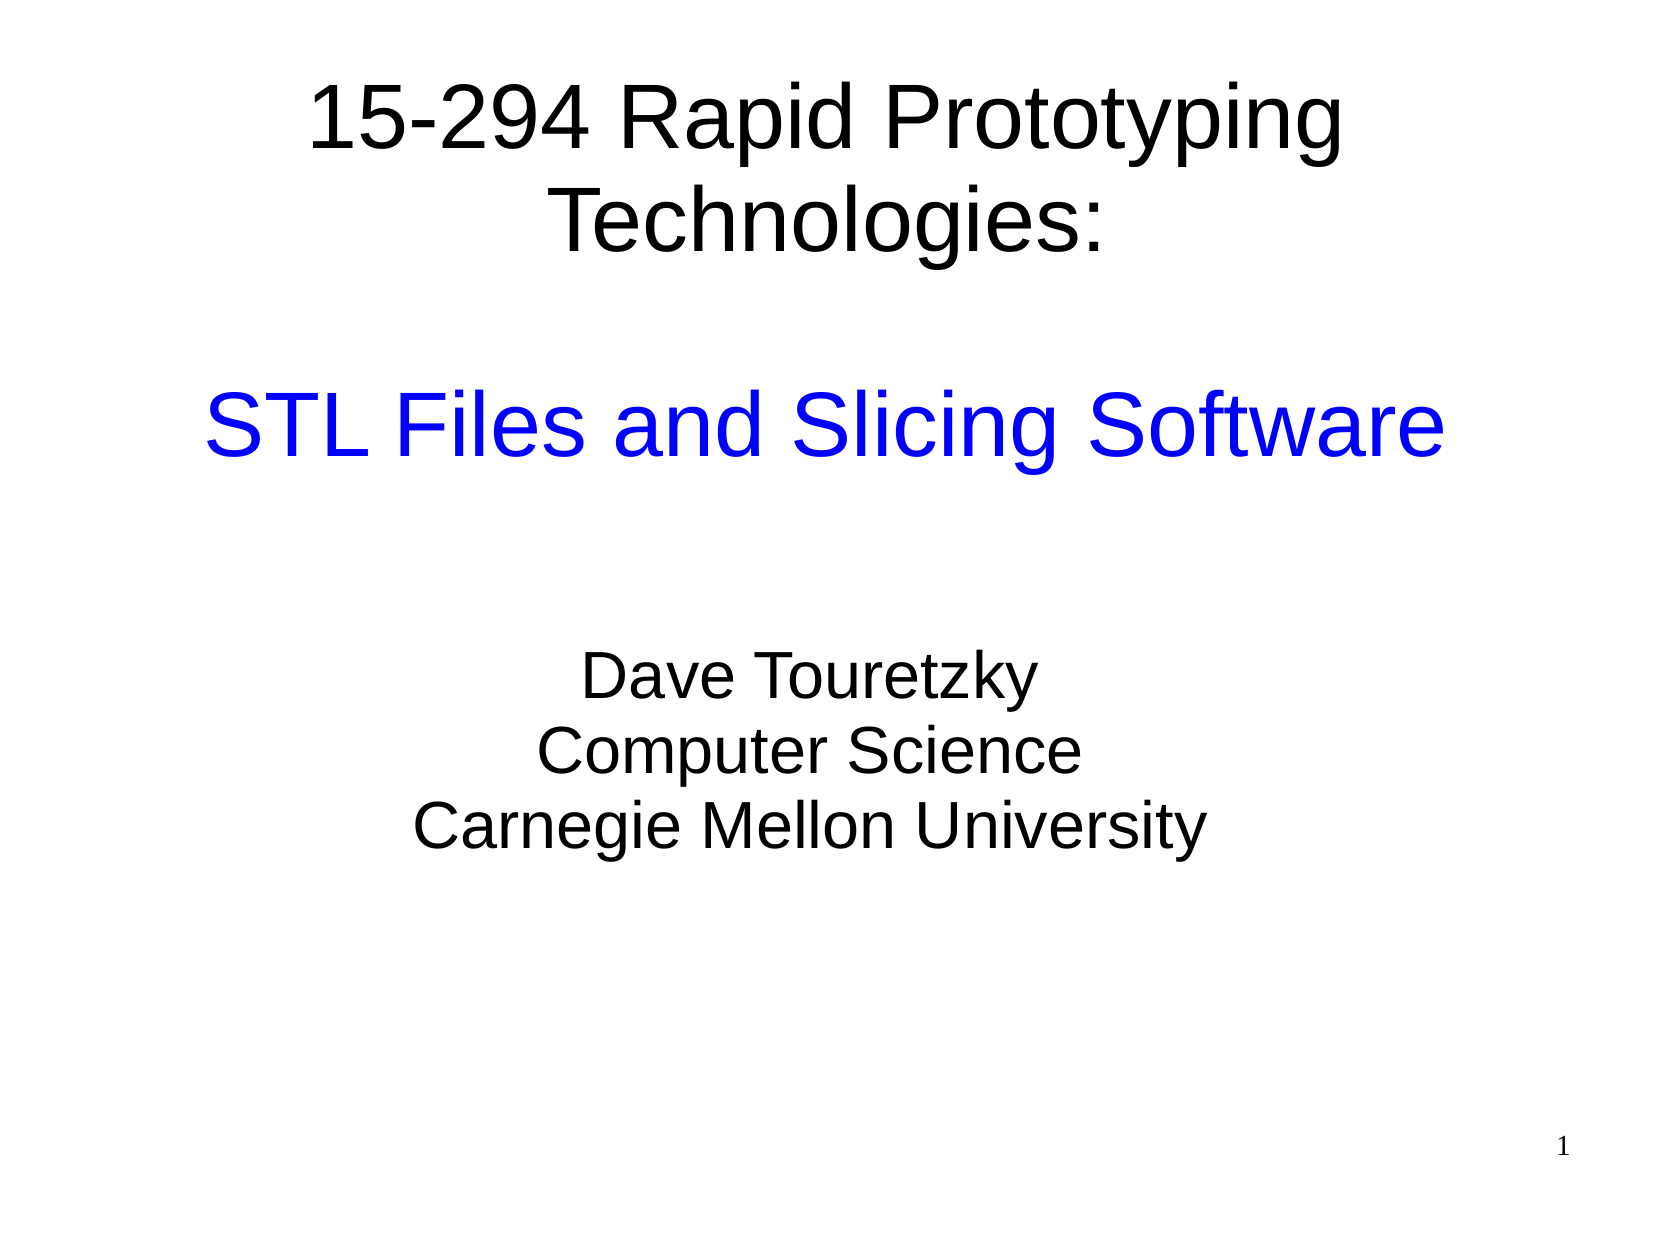

# 15-294 Rapid Prototyping Technologies: STL Files and Slicing Software
Dave Touretzky
Computer Science
Carnegie Mellon University
1